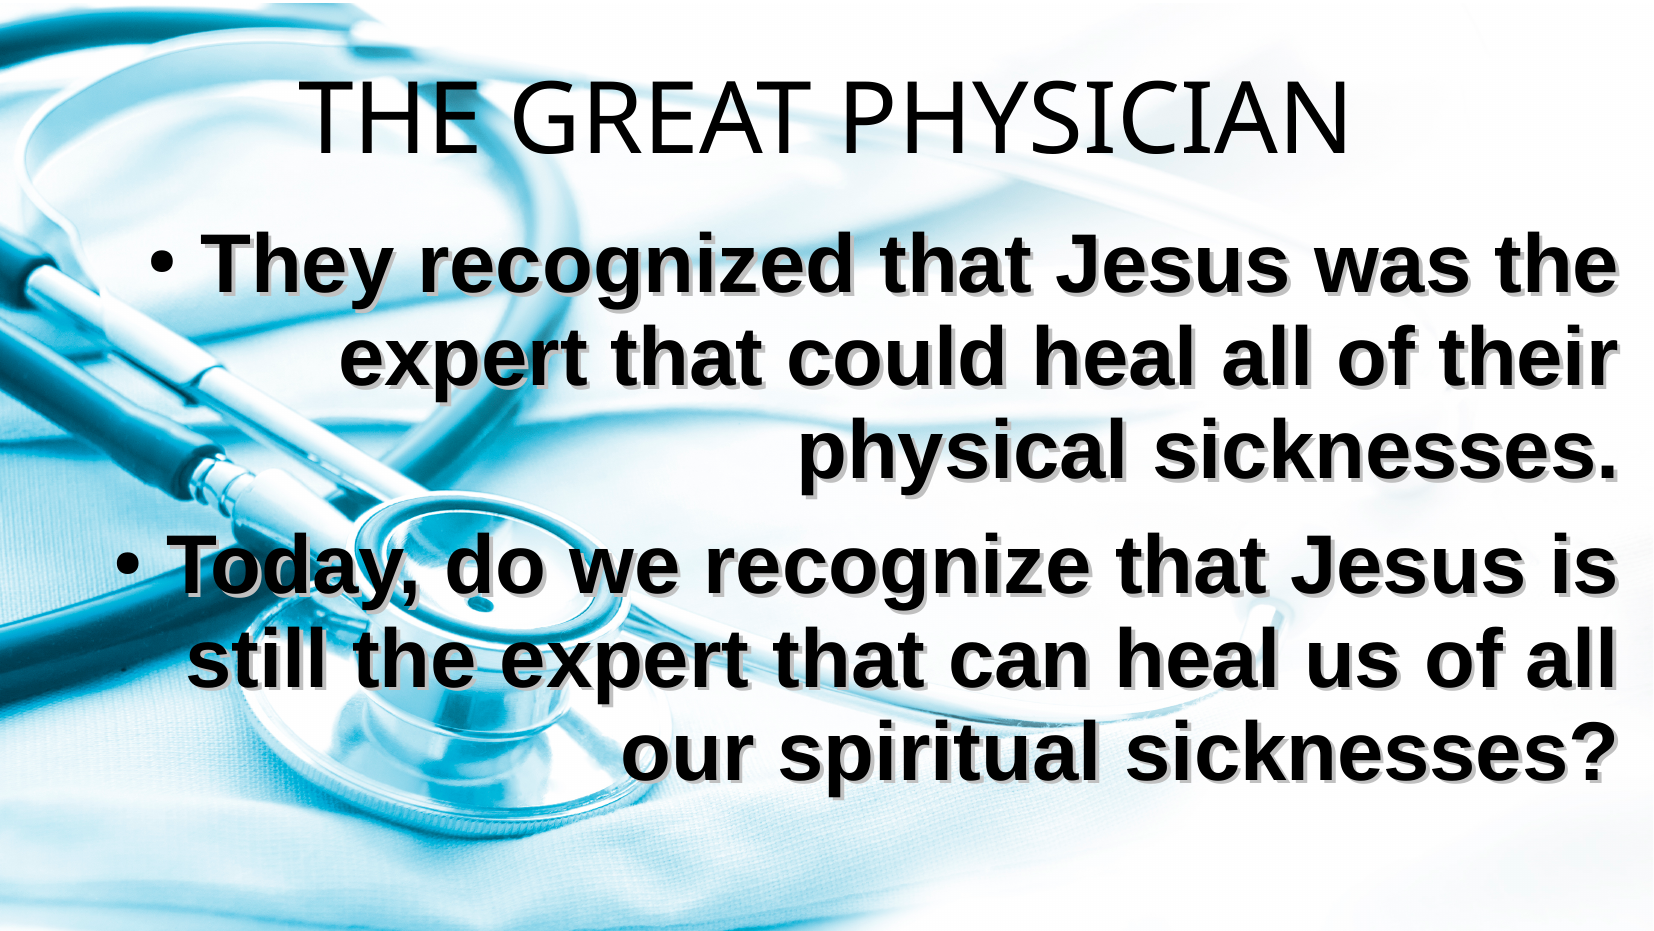

# THE GREAT PHYSICIAN
They recognized that Jesus was the expert that could heal all of their physical sicknesses.
Today, do we recognize that Jesus is still the expert that can heal us of all our spiritual sicknesses?